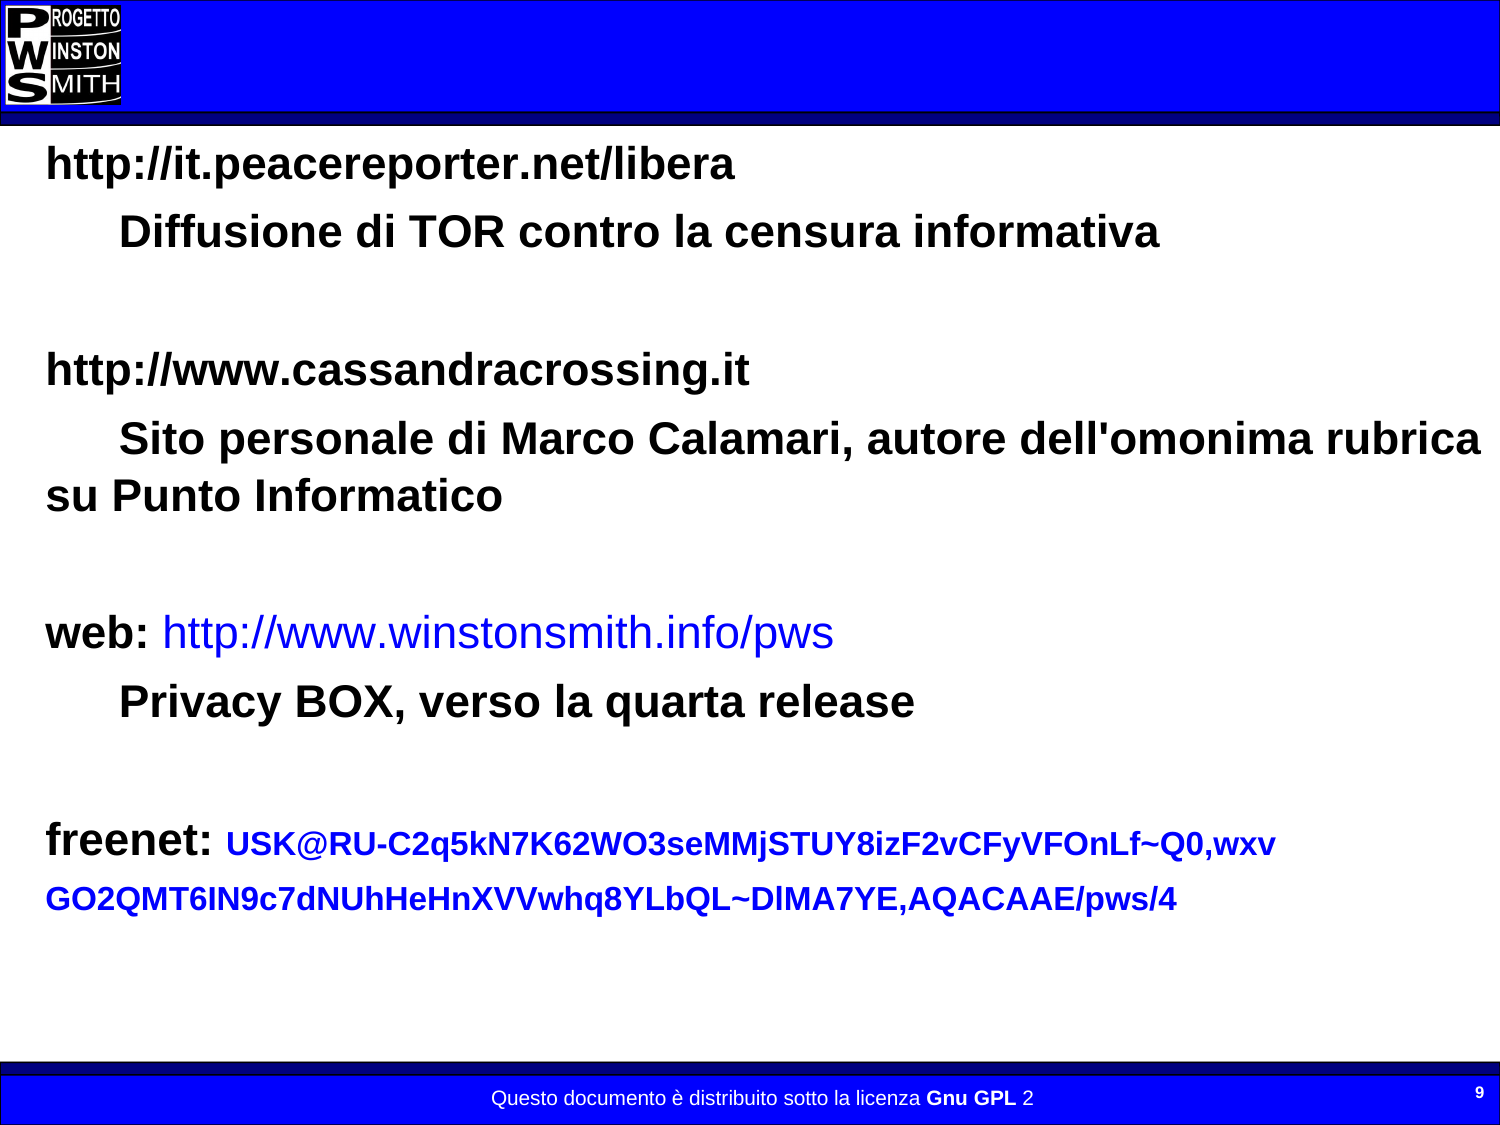

http://it.peacereporter.net/libera
	Diffusione di TOR contro la censura informativa
http://www.cassandracrossing.it
	Sito personale di Marco Calamari, autore dell'omonima rubrica su Punto Informatico
web: http://www.winstonsmith.info/pws
	Privacy BOX, verso la quarta release
freenet: USK@RU-C2q5kN7K62WO3seMMjSTUY8izF2vCFyVFOnLf~Q0,wxv
GO2QMT6IN9c7dNUhHeHnXVVwhq8YLbQL~DlMA7YE,AQACAAE/pws/4